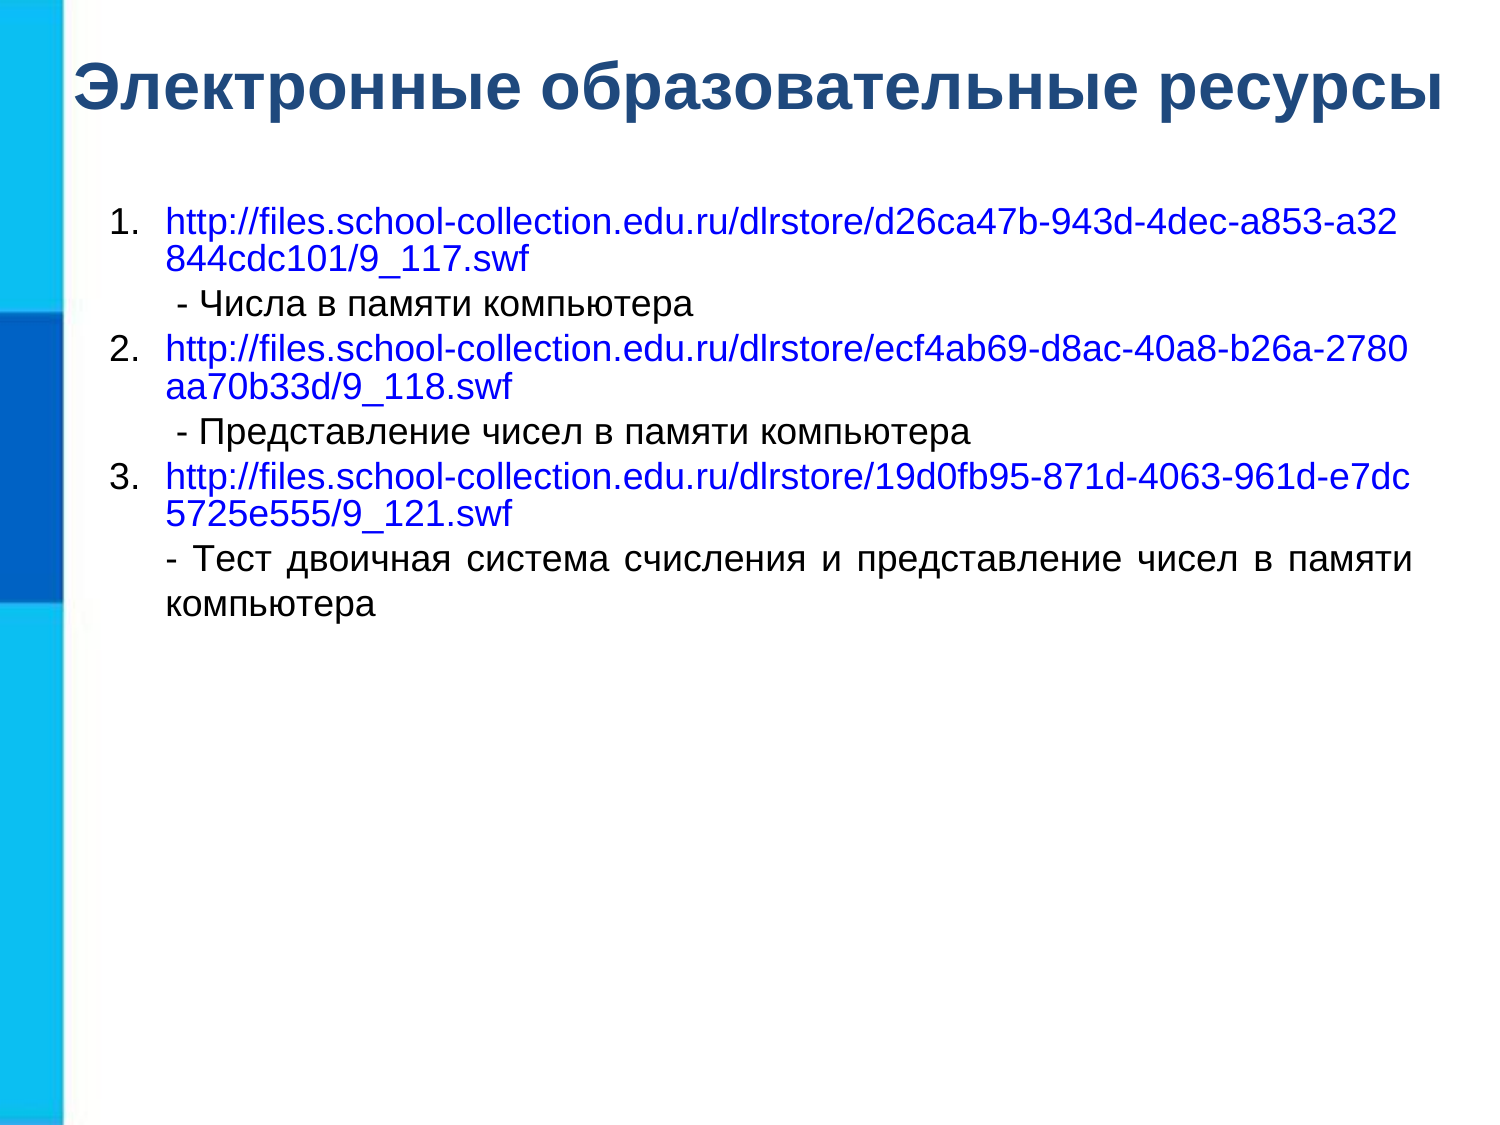

Электронные образовательные ресурсы
http://files.school-collection.edu.ru/dlrstore/d26ca47b-943d-4dec-a853-a32844cdc101/9_117.swf - Числа в памяти компьютера
http://files.school-collection.edu.ru/dlrstore/ecf4ab69-d8ac-40a8-b26a-2780aa70b33d/9_118.swf - Представление чисел в памяти компьютера
http://files.school-collection.edu.ru/dlrstore/19d0fb95-871d-4063-961d-e7dc5725e555/9_121.swf- Тест двоичная система счисления и представление чисел в памяти компьютера